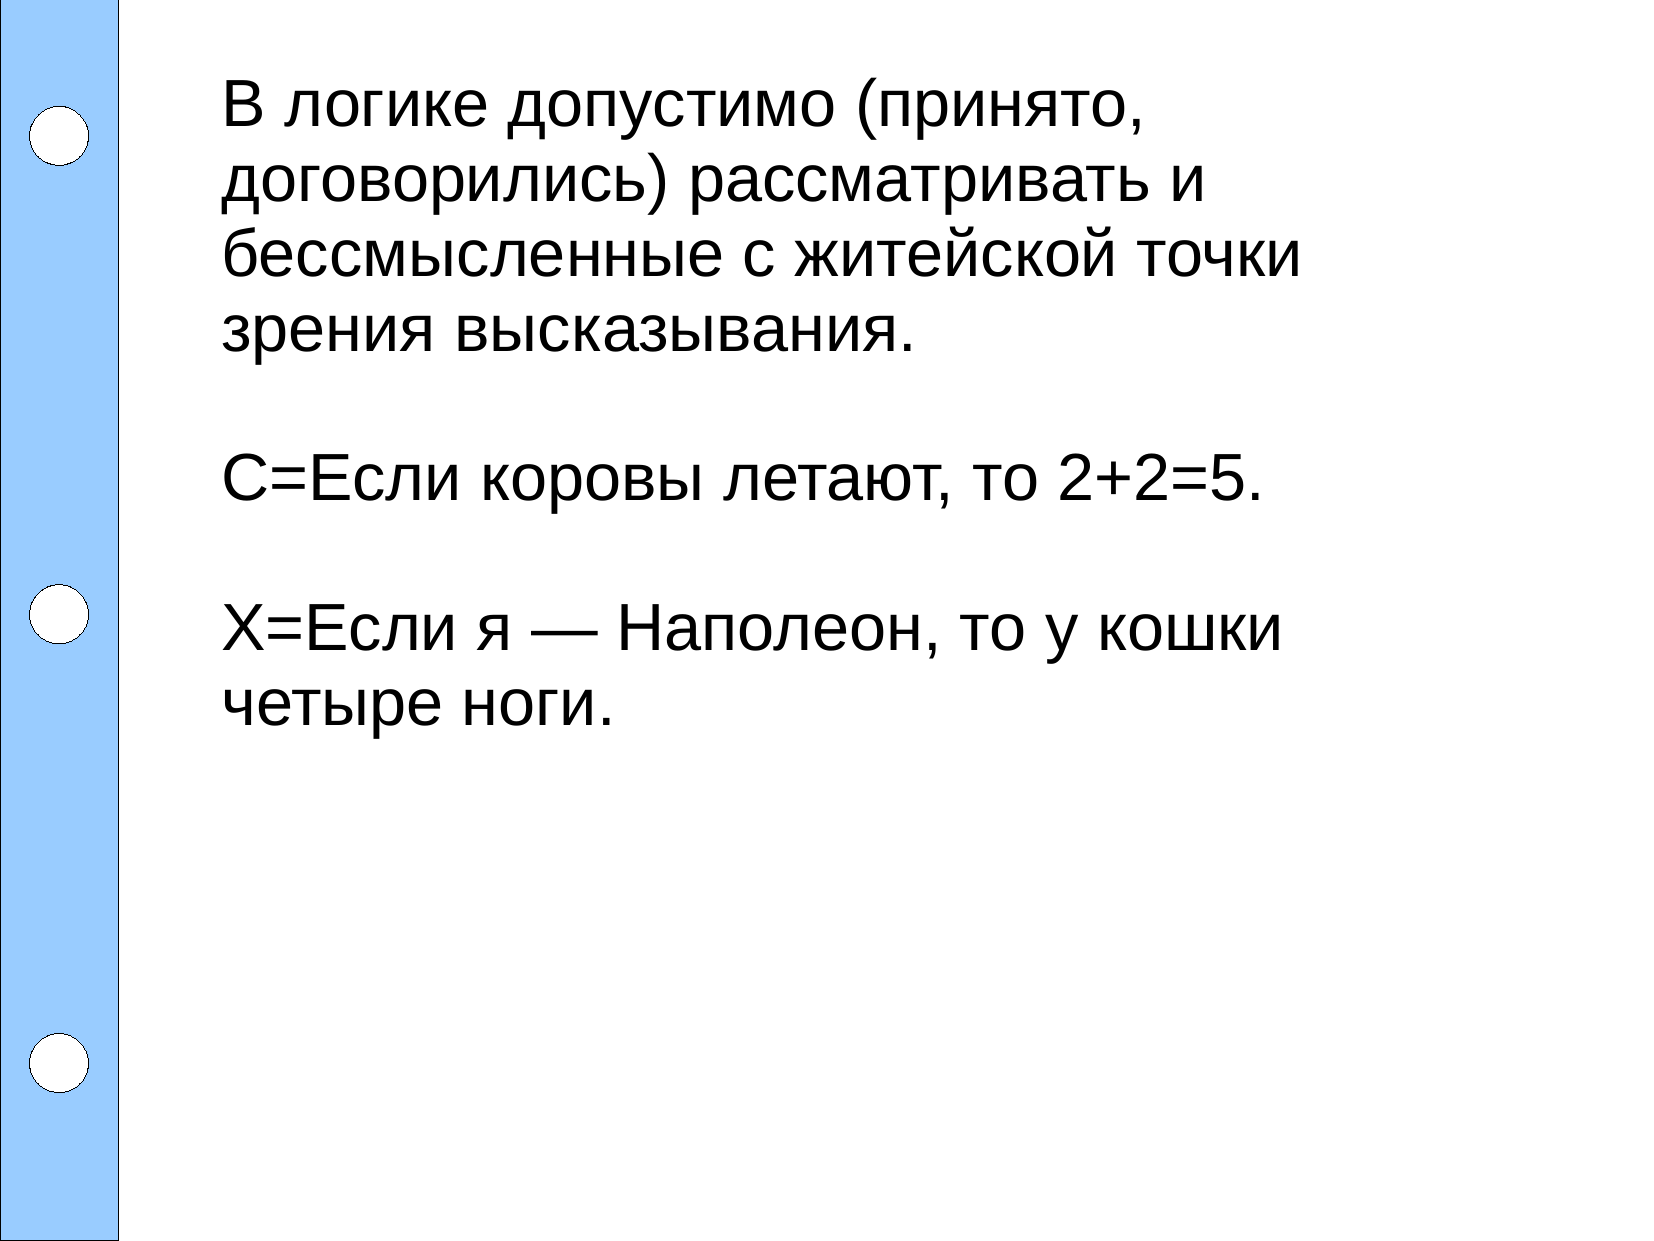

В логике допустимо (принято, договорились) рассматривать и бессмысленные с житейской точки зрения высказывания.
С=Если коровы летают, то 2+2=5.
Х=Если я — Наполеон, то у кошки четыре ноги.